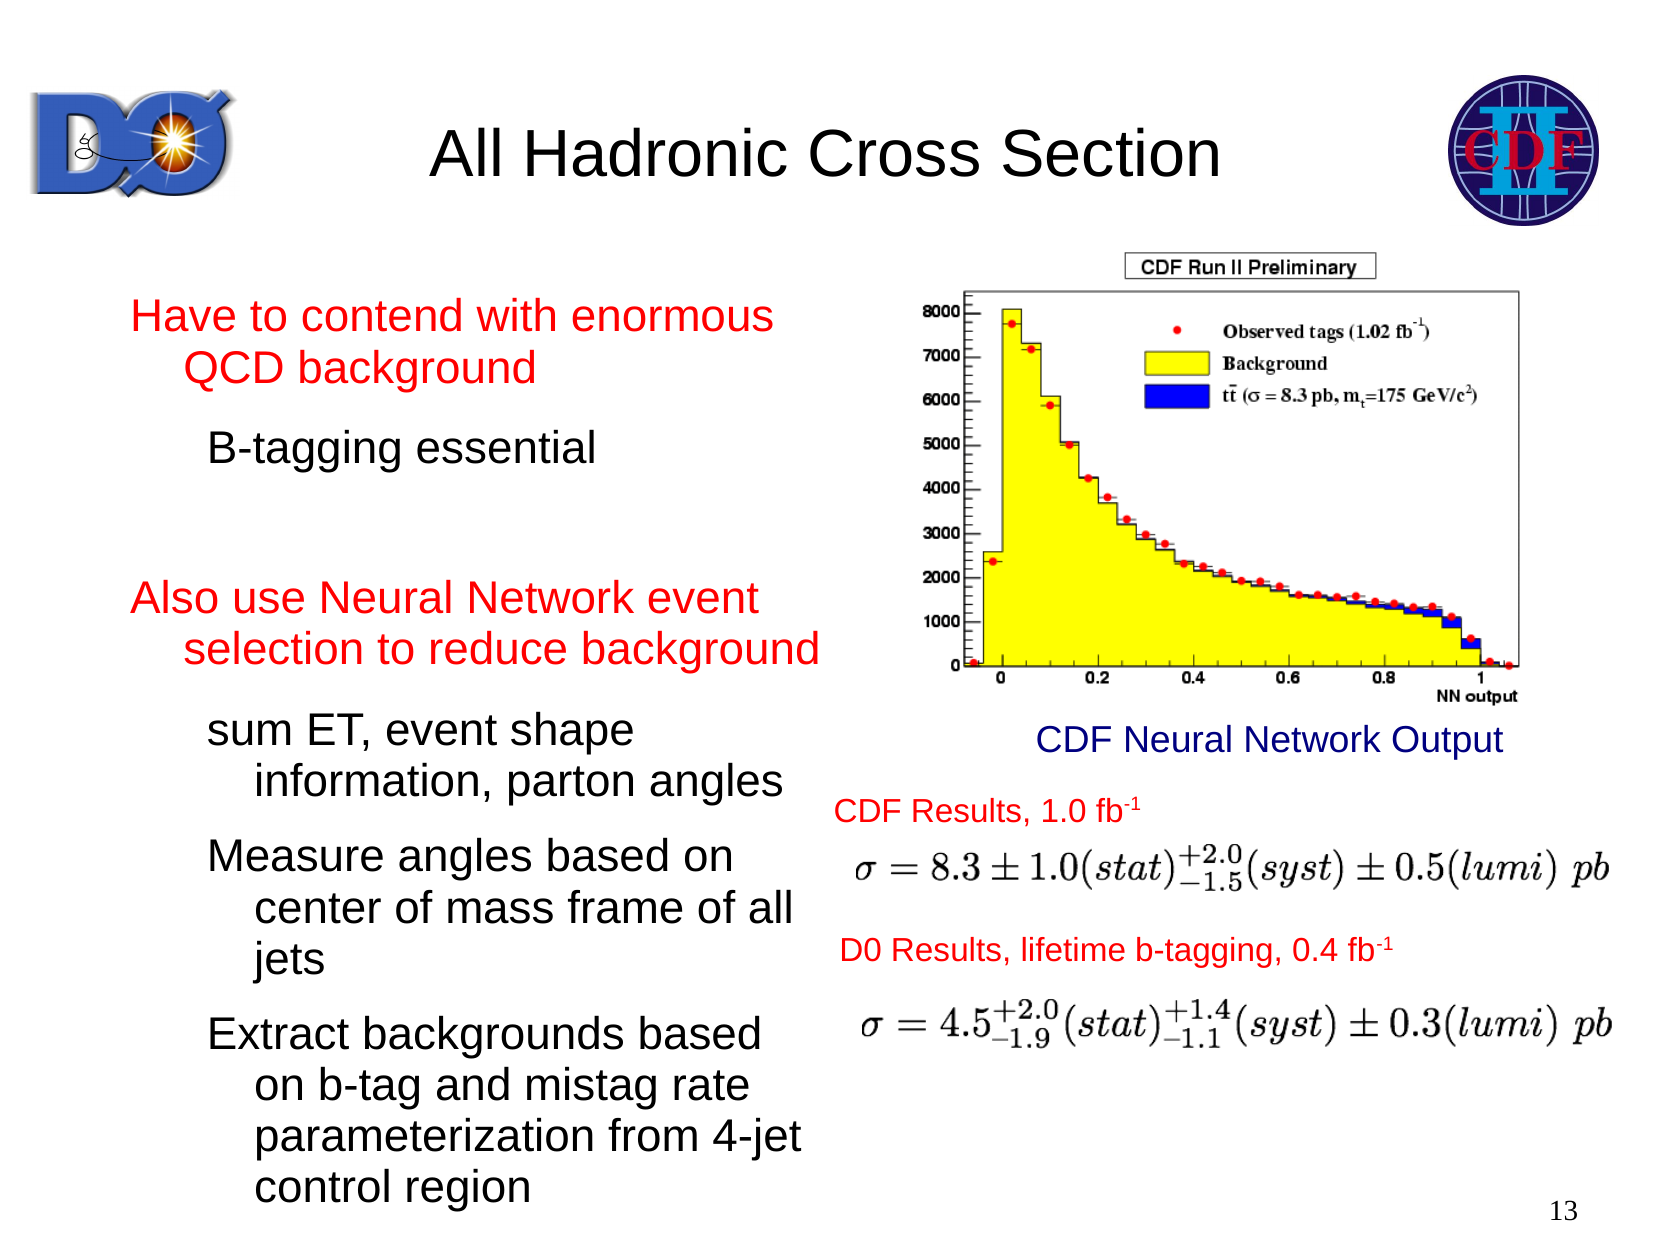

# All Hadronic Cross Section
Have to contend with enormous QCD background
B-tagging essential
Also use Neural Network event selection to reduce background
sum ET, event shape information, parton angles
Measure angles based on center of mass frame of all jets
Extract backgrounds based on b-tag and mistag rate parameterization from 4-jet control region
CDF Neural Network Output
CDF Results, 1.0 fb-1
D0 Results, lifetime b-tagging, 0.4 fb-1
13